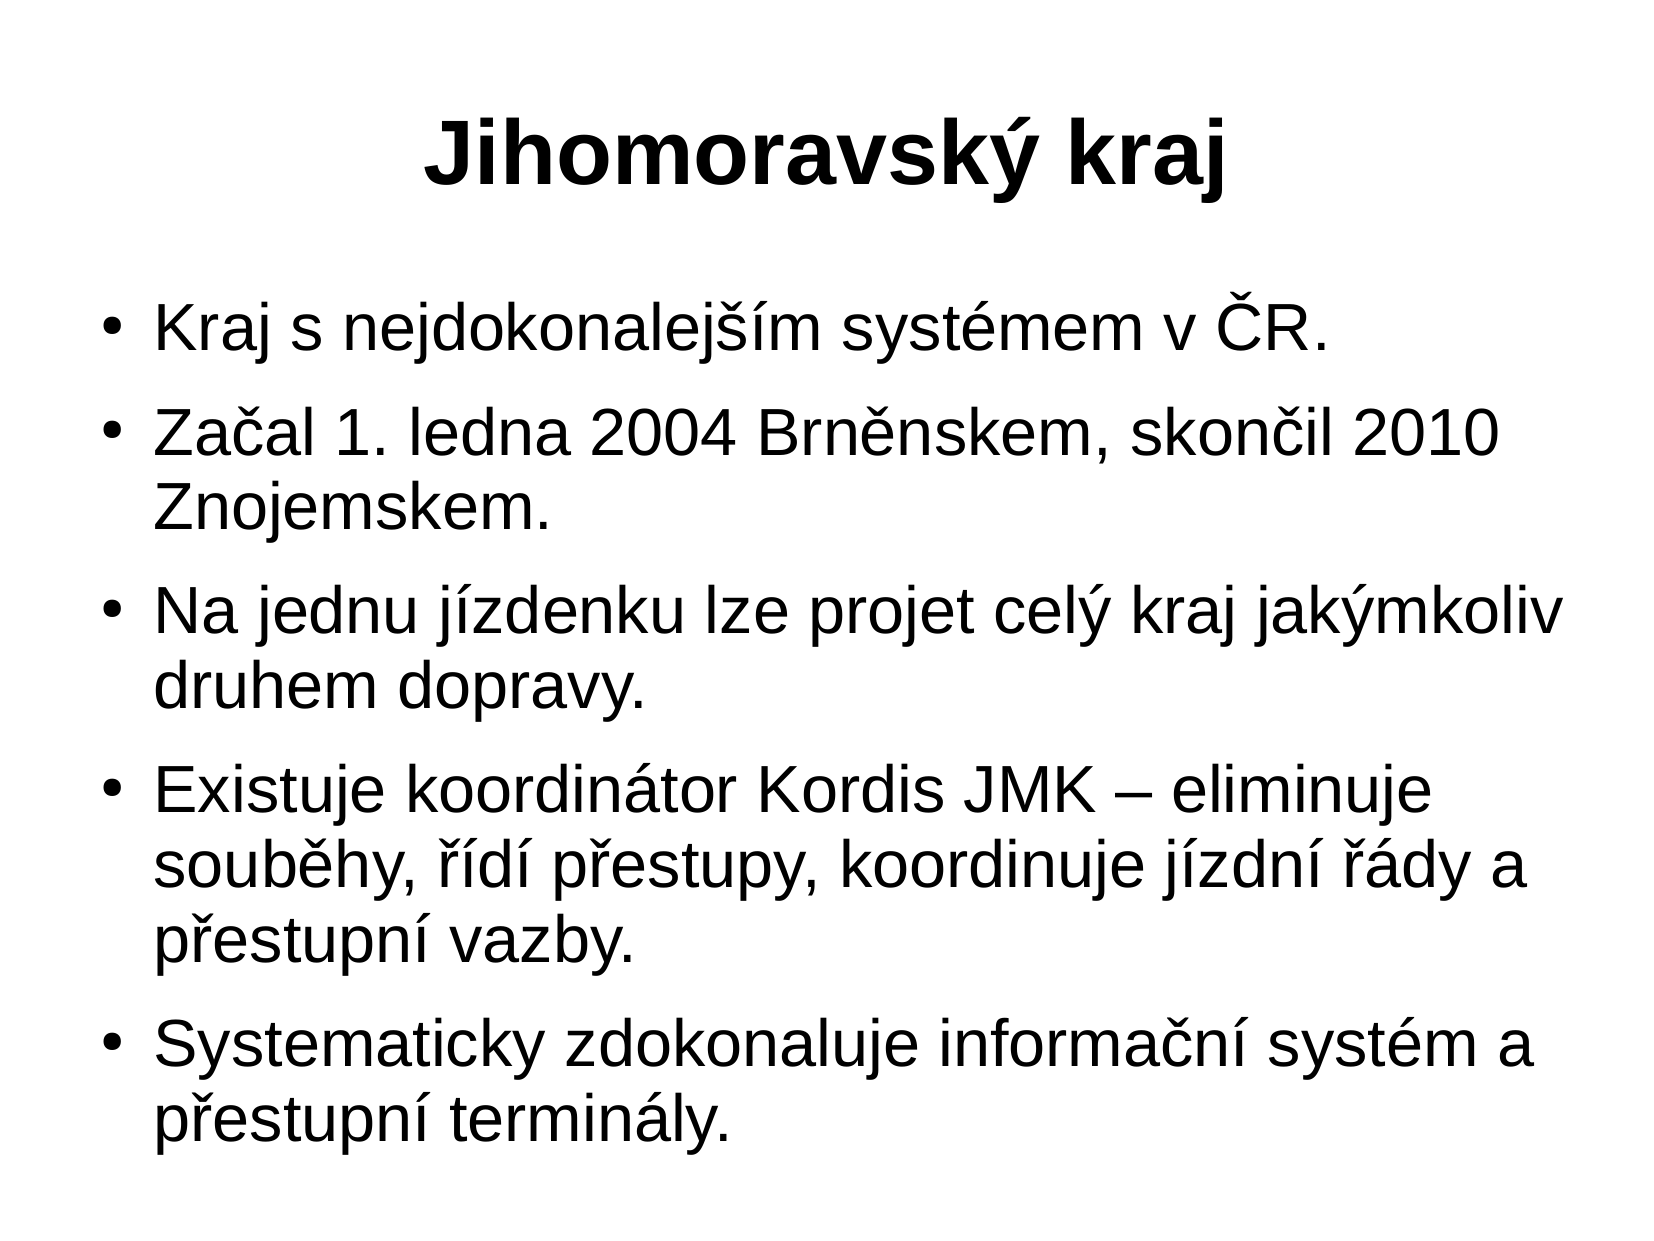

# Jihomoravský kraj
Kraj s nejdokonalejším systémem v ČR.
Začal 1. ledna 2004 Brněnskem, skončil 2010 Znojemskem.
Na jednu jízdenku lze projet celý kraj jakýmkoliv druhem dopravy.
Existuje koordinátor Kordis JMK – eliminuje souběhy, řídí přestupy, koordinuje jízdní řády a přestupní vazby.
Systematicky zdokonaluje informační systém a přestupní terminály.